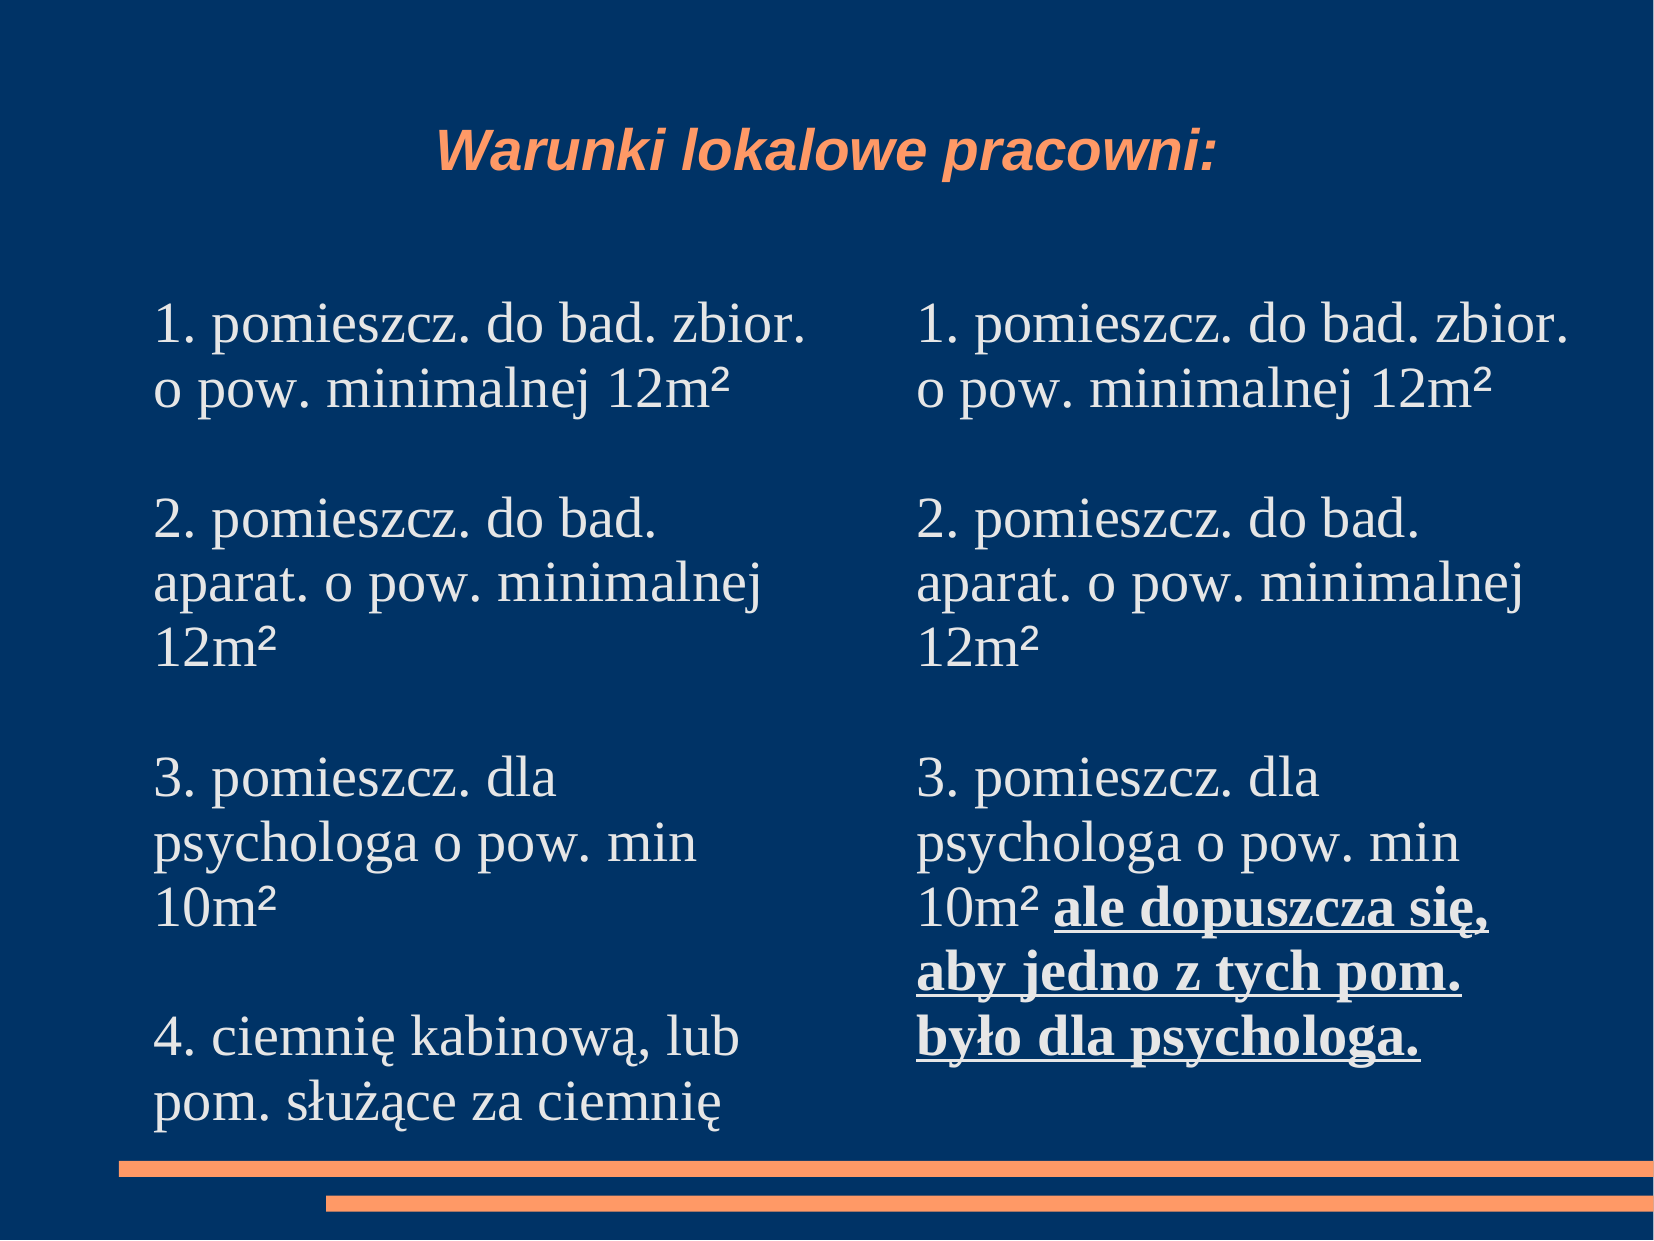

# Warunki lokalowe pracowni:
1. pomieszcz. do bad. zbior. o pow. minimalnej 12m²
2. pomieszcz. do bad. aparat. o pow. minimalnej 12m²
3. pomieszcz. dla psychologa o pow. min 10m²
4. ciemnię kabinową, lub pom. służące za ciemnię
1. pomieszcz. do bad. zbior. o pow. minimalnej 12m²
2. pomieszcz. do bad. aparat. o pow. minimalnej 12m²
3. pomieszcz. dla psychologa o pow. min 10m² ale dopuszcza się, aby jedno z tych pom. było dla psychologa.